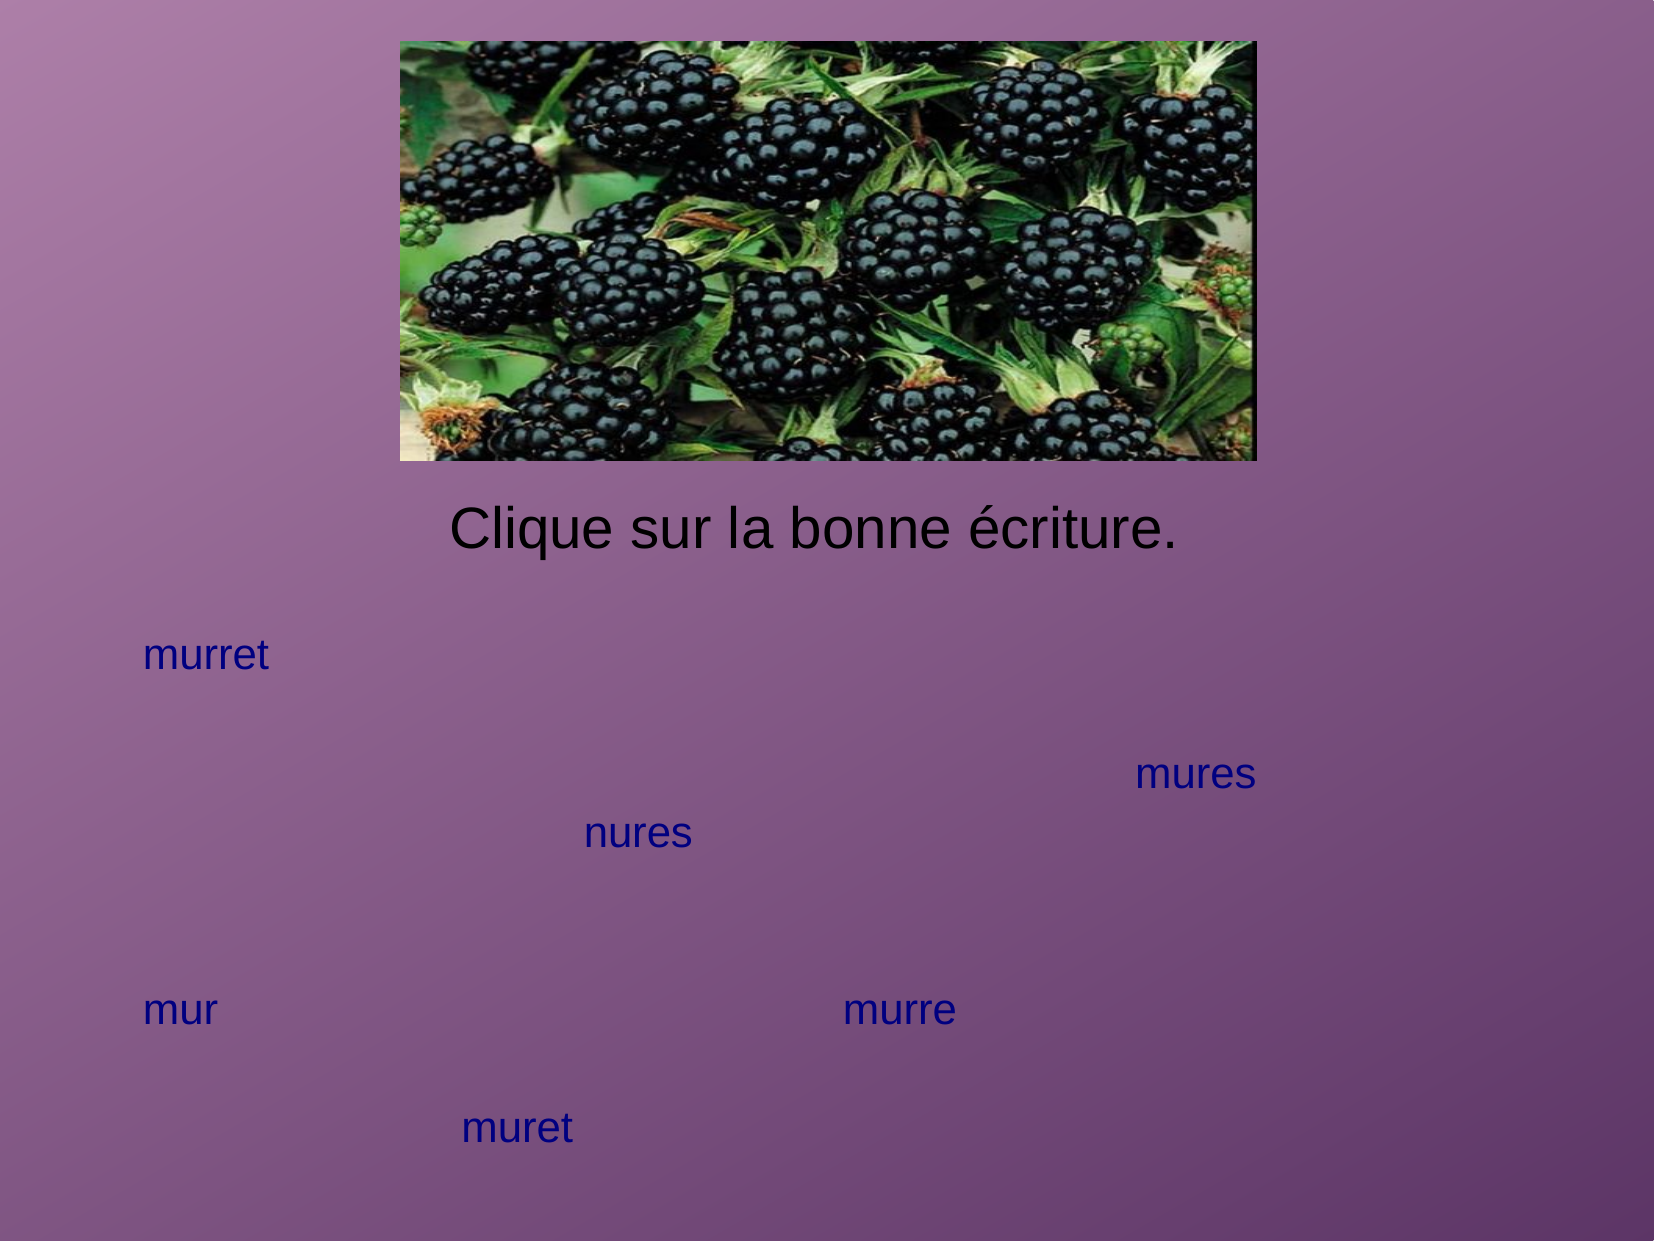

# Clique sur la bonne écriture.
murret
 mures
 nures
mur murre
 muret